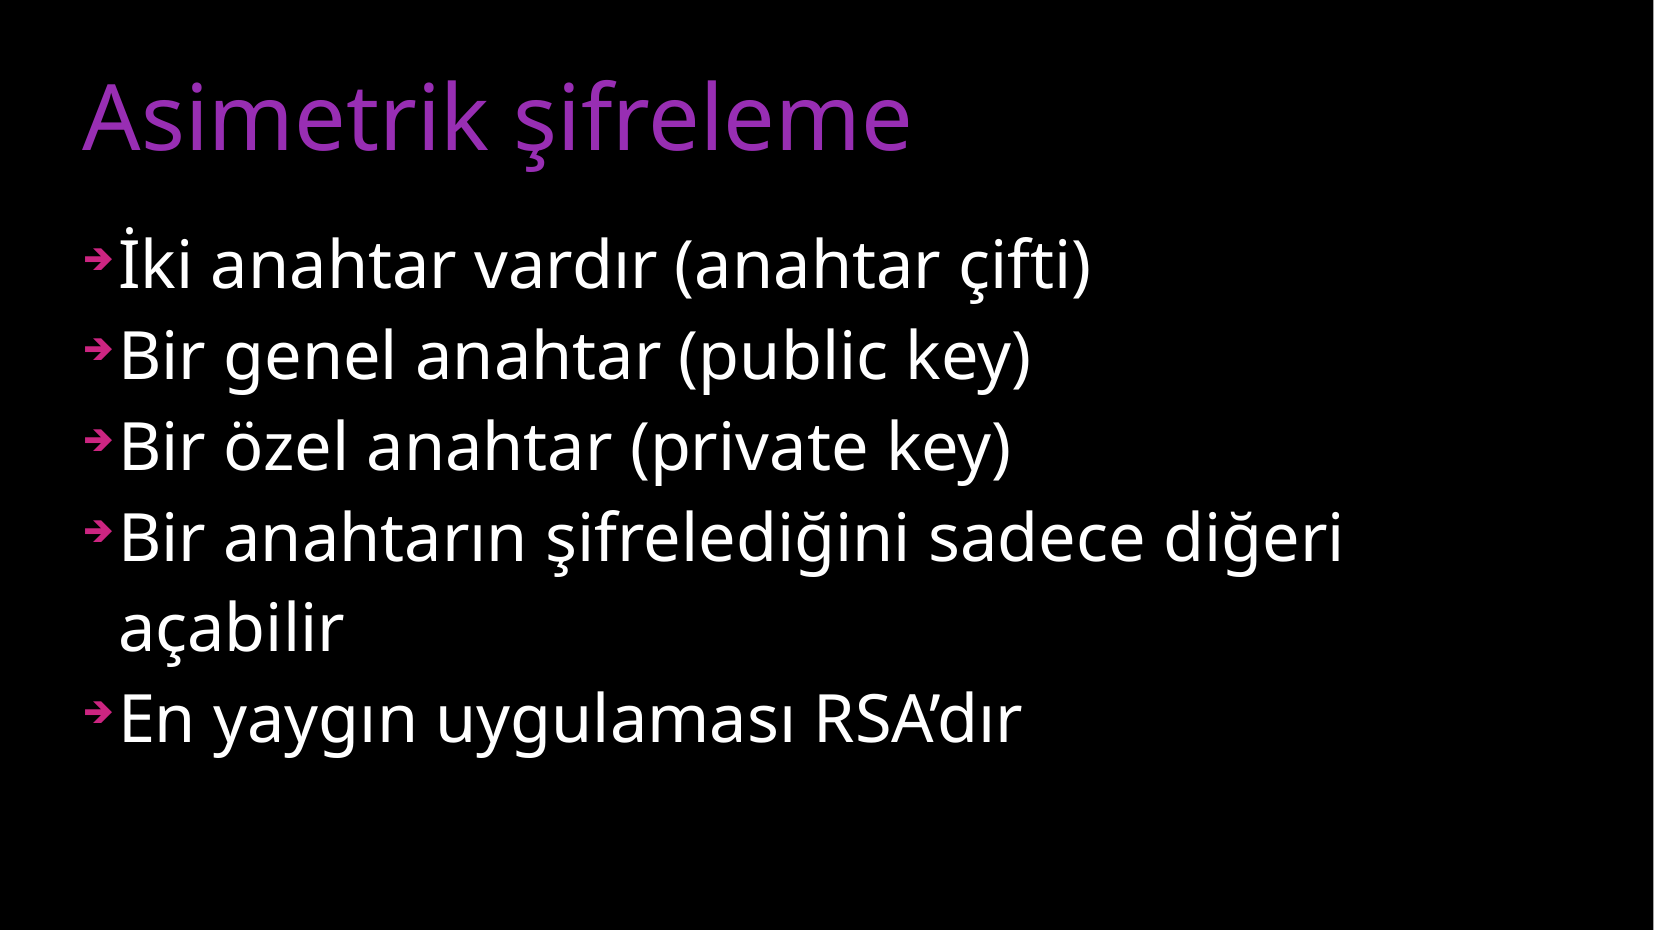

# Asimetrik şifreleme
İki anahtar vardır (anahtar çifti)
Bir genel anahtar (public key)
Bir özel anahtar (private key)
Bir anahtarın şifrelediğini sadece diğeri açabilir
En yaygın uygulaması RSA’dır